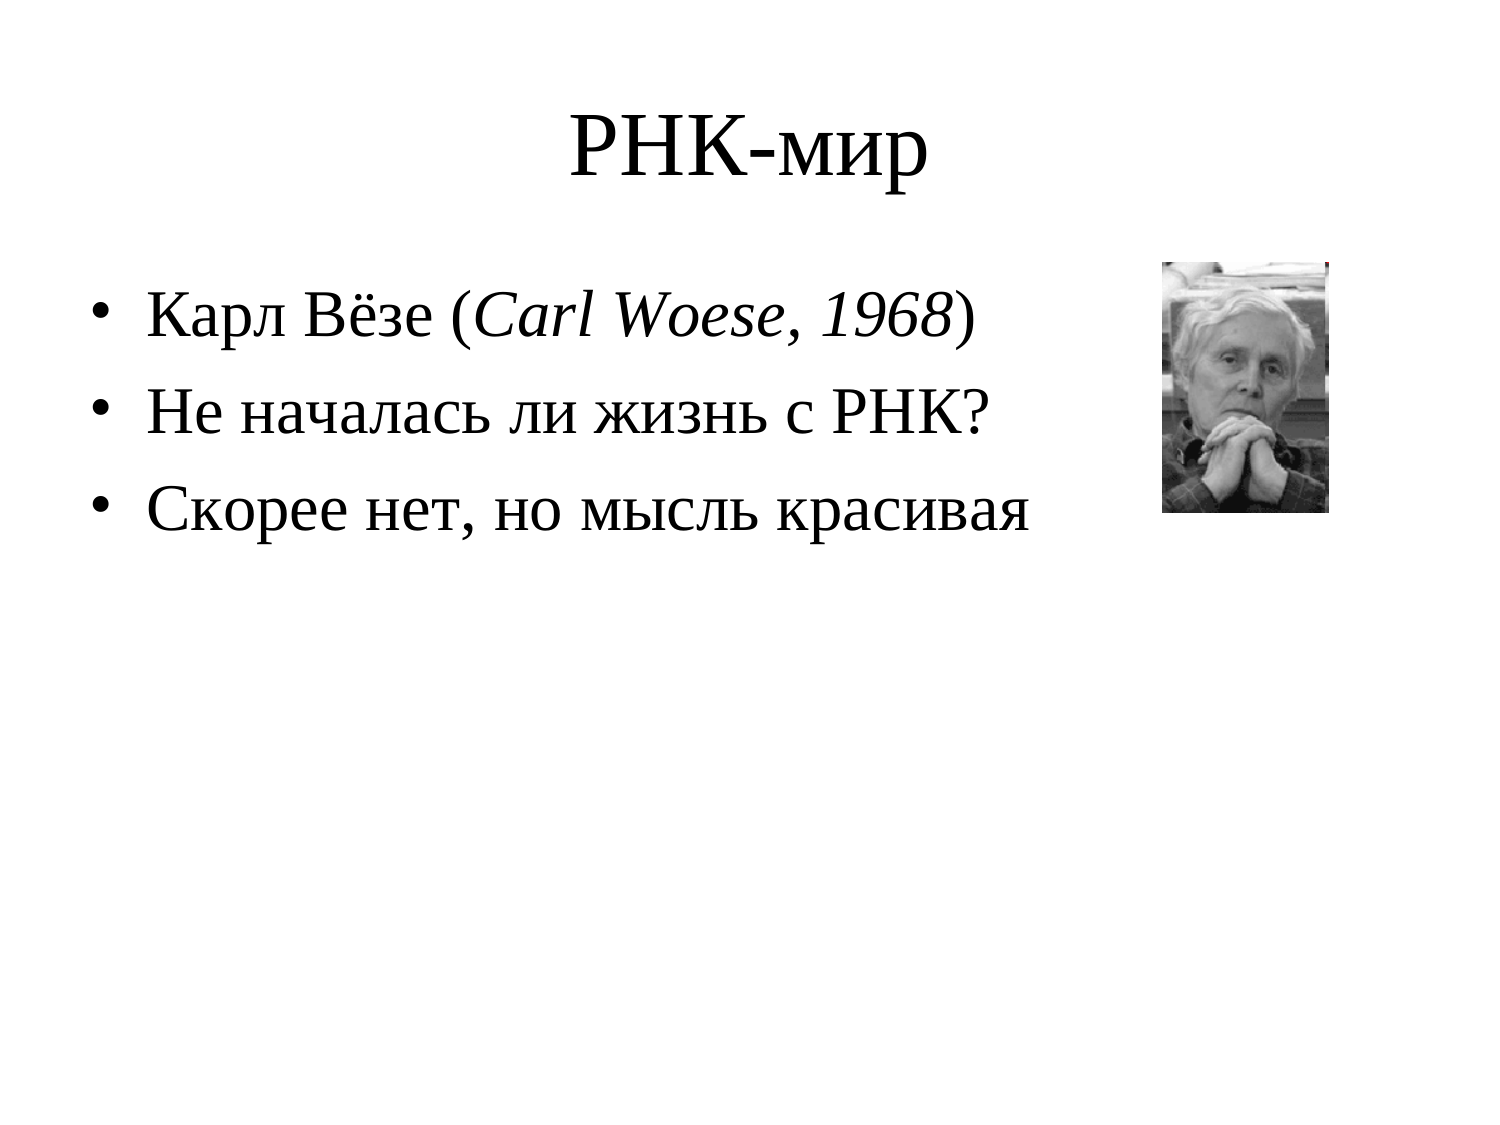

# РНК-мир
Карл Вёзе (Carl Woese, 1968)
Не началась ли жизнь с РНК?
Скорее нет, но мысль красивая